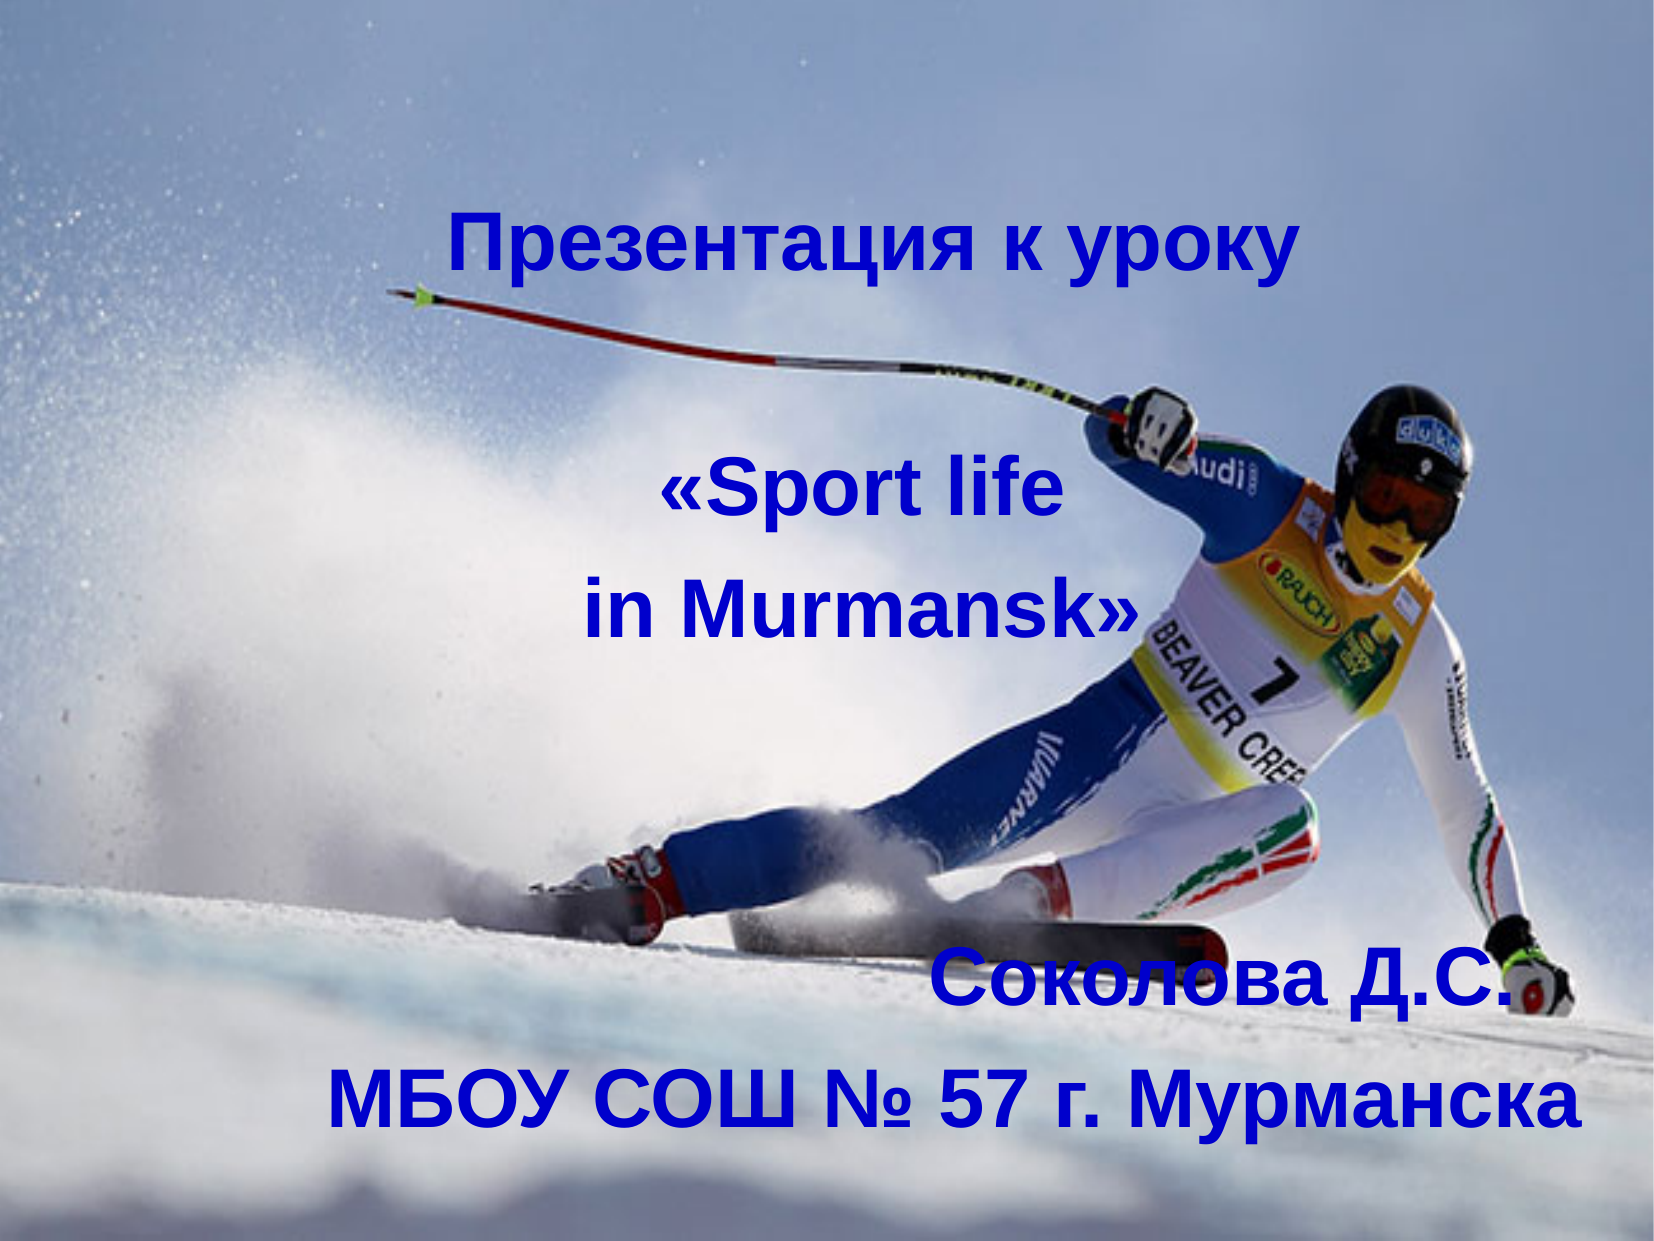

# Презентация к уроку
«Sport life
in Murmansk»
 Соколова Д.С.
МБОУ СОШ № 57 г. Мурманска